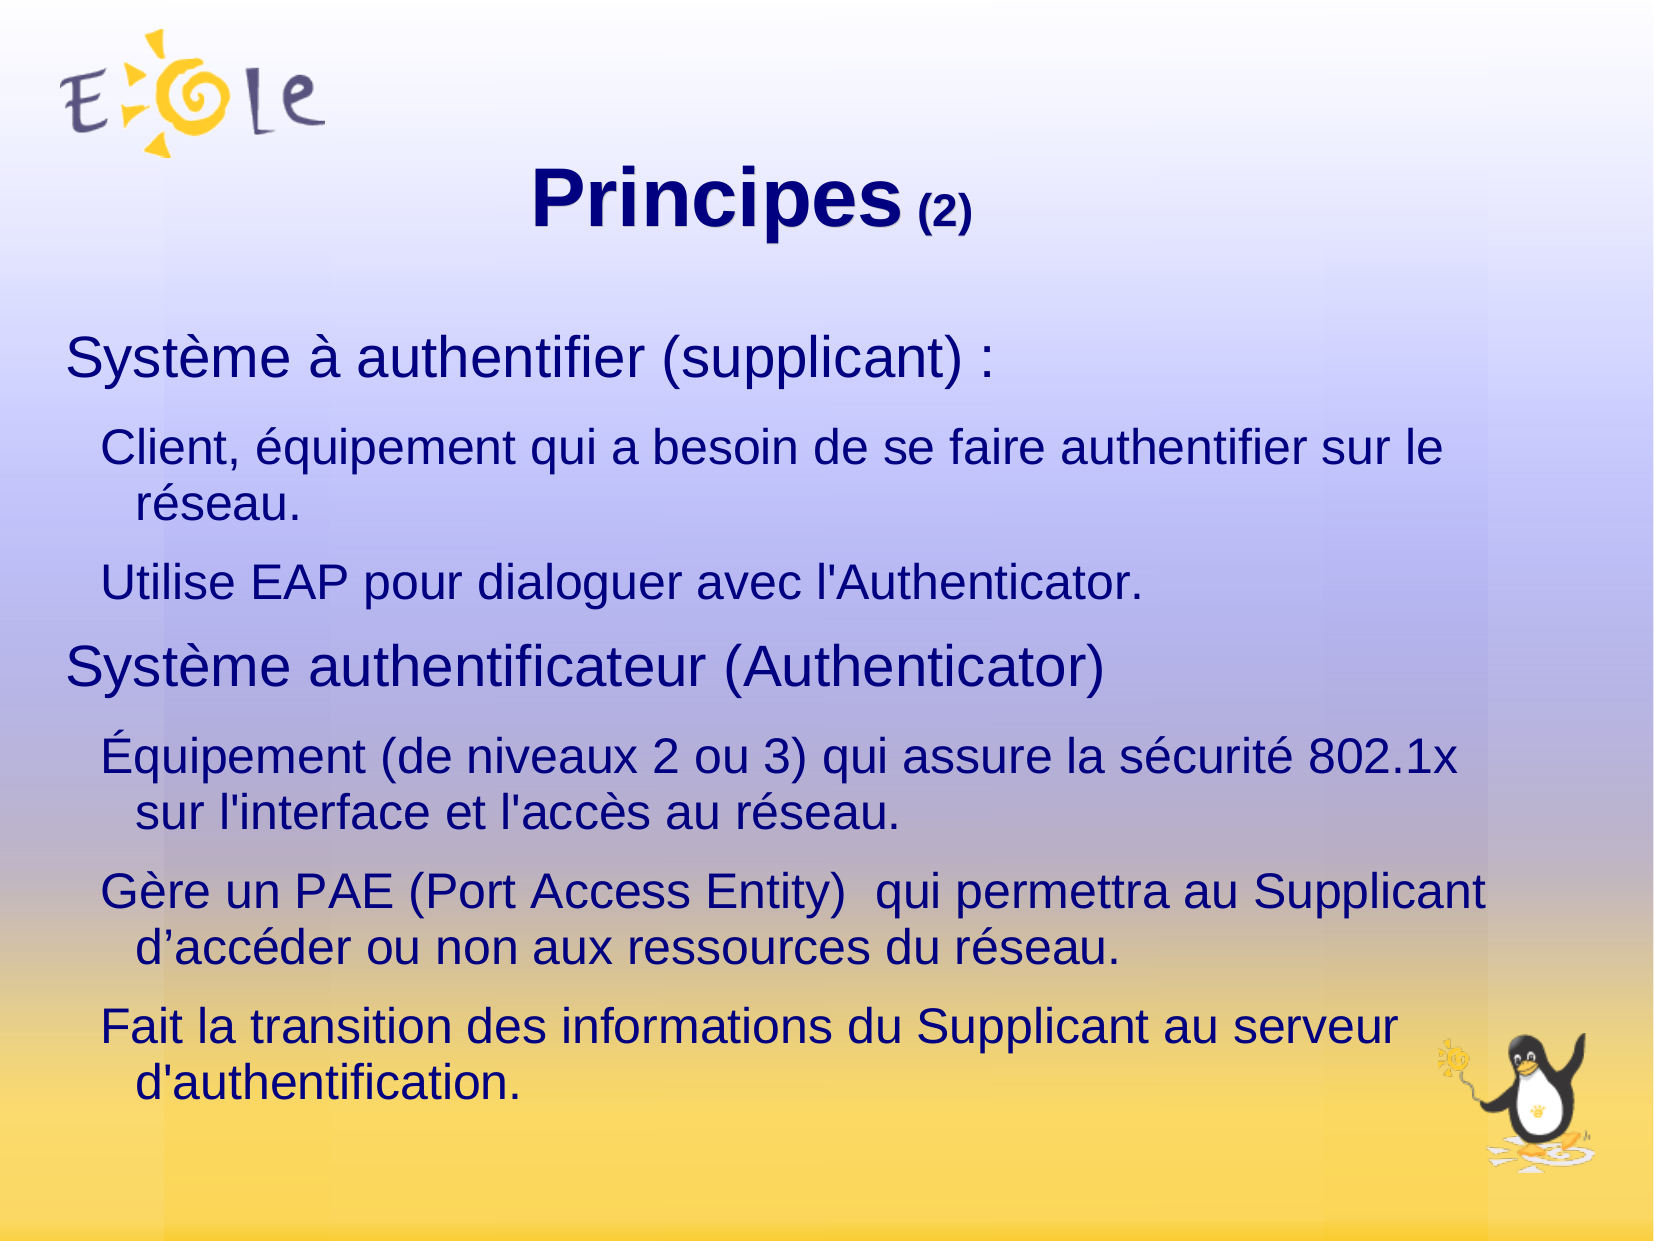

Principes (2)
# Système à authentifier (supplicant) :
Client, équipement qui a besoin de se faire authentifier sur le réseau.
Utilise EAP pour dialoguer avec l'Authenticator.
Système authentificateur (Authenticator)
Équipement (de niveaux 2 ou 3) qui assure la sécurité 802.1x sur l'interface et l'accès au réseau.
Gère un PAE (Port Access Entity) qui permettra au Supplicant d’accéder ou non aux ressources du réseau.
Fait la transition des informations du Supplicant au serveur d'authentification.